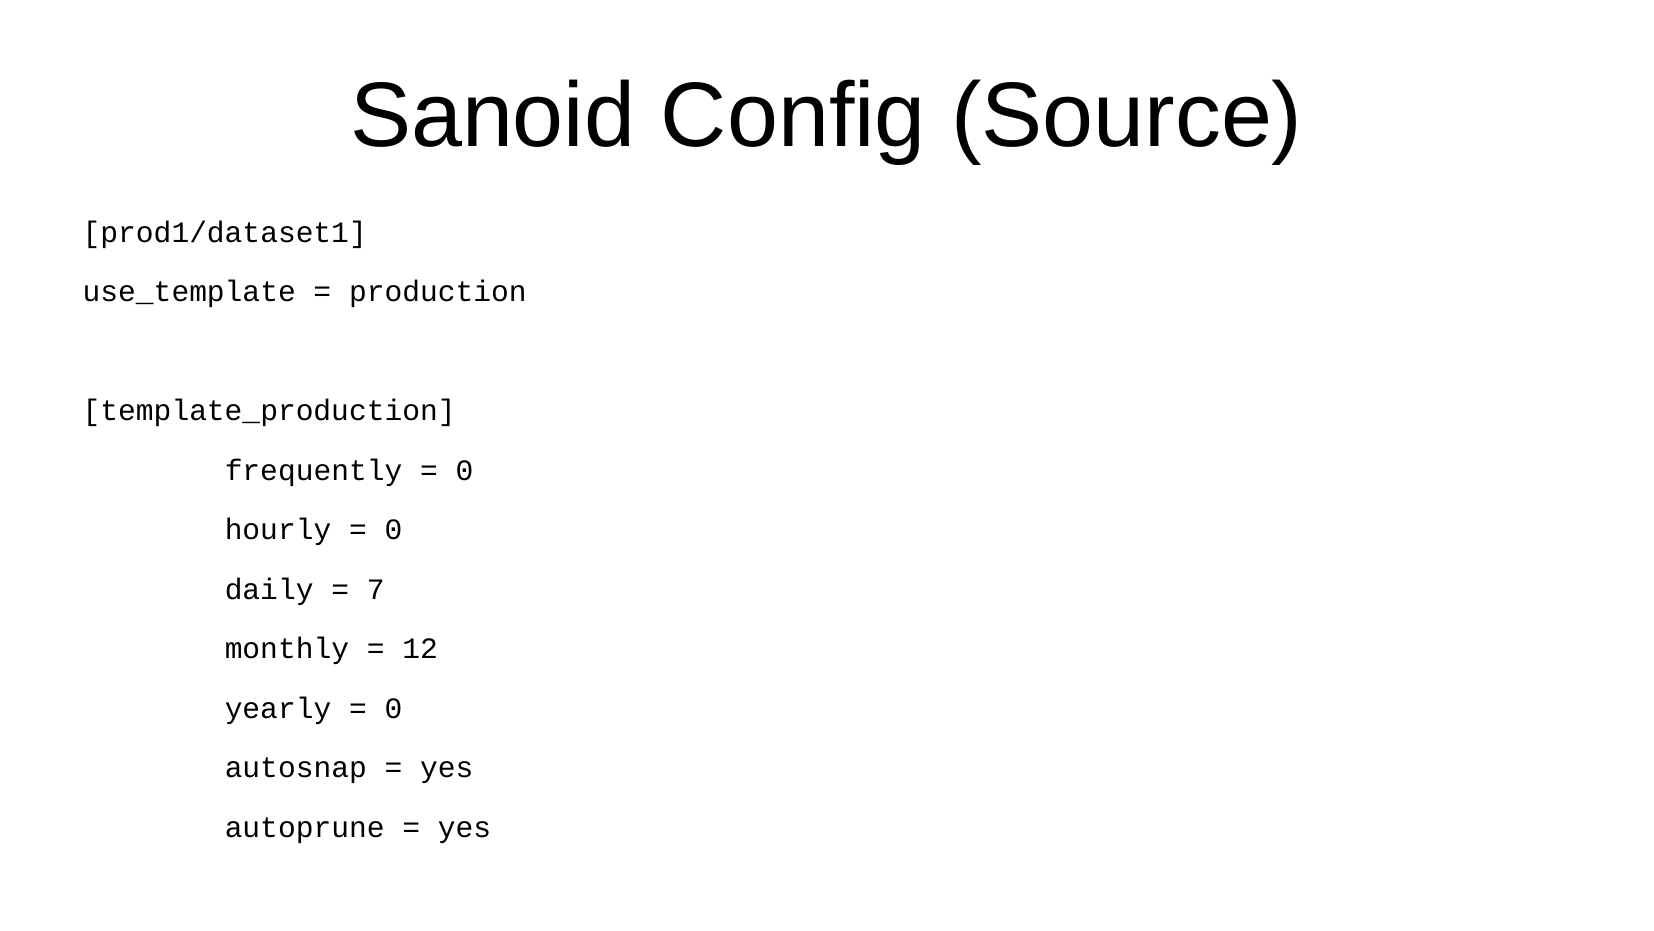

# Sanoid Config (Source)
[prod1/dataset1]
use_template = production
[template_production]
 frequently = 0
 hourly = 0
 daily = 7
 monthly = 12
 yearly = 0
 autosnap = yes
 autoprune = yes